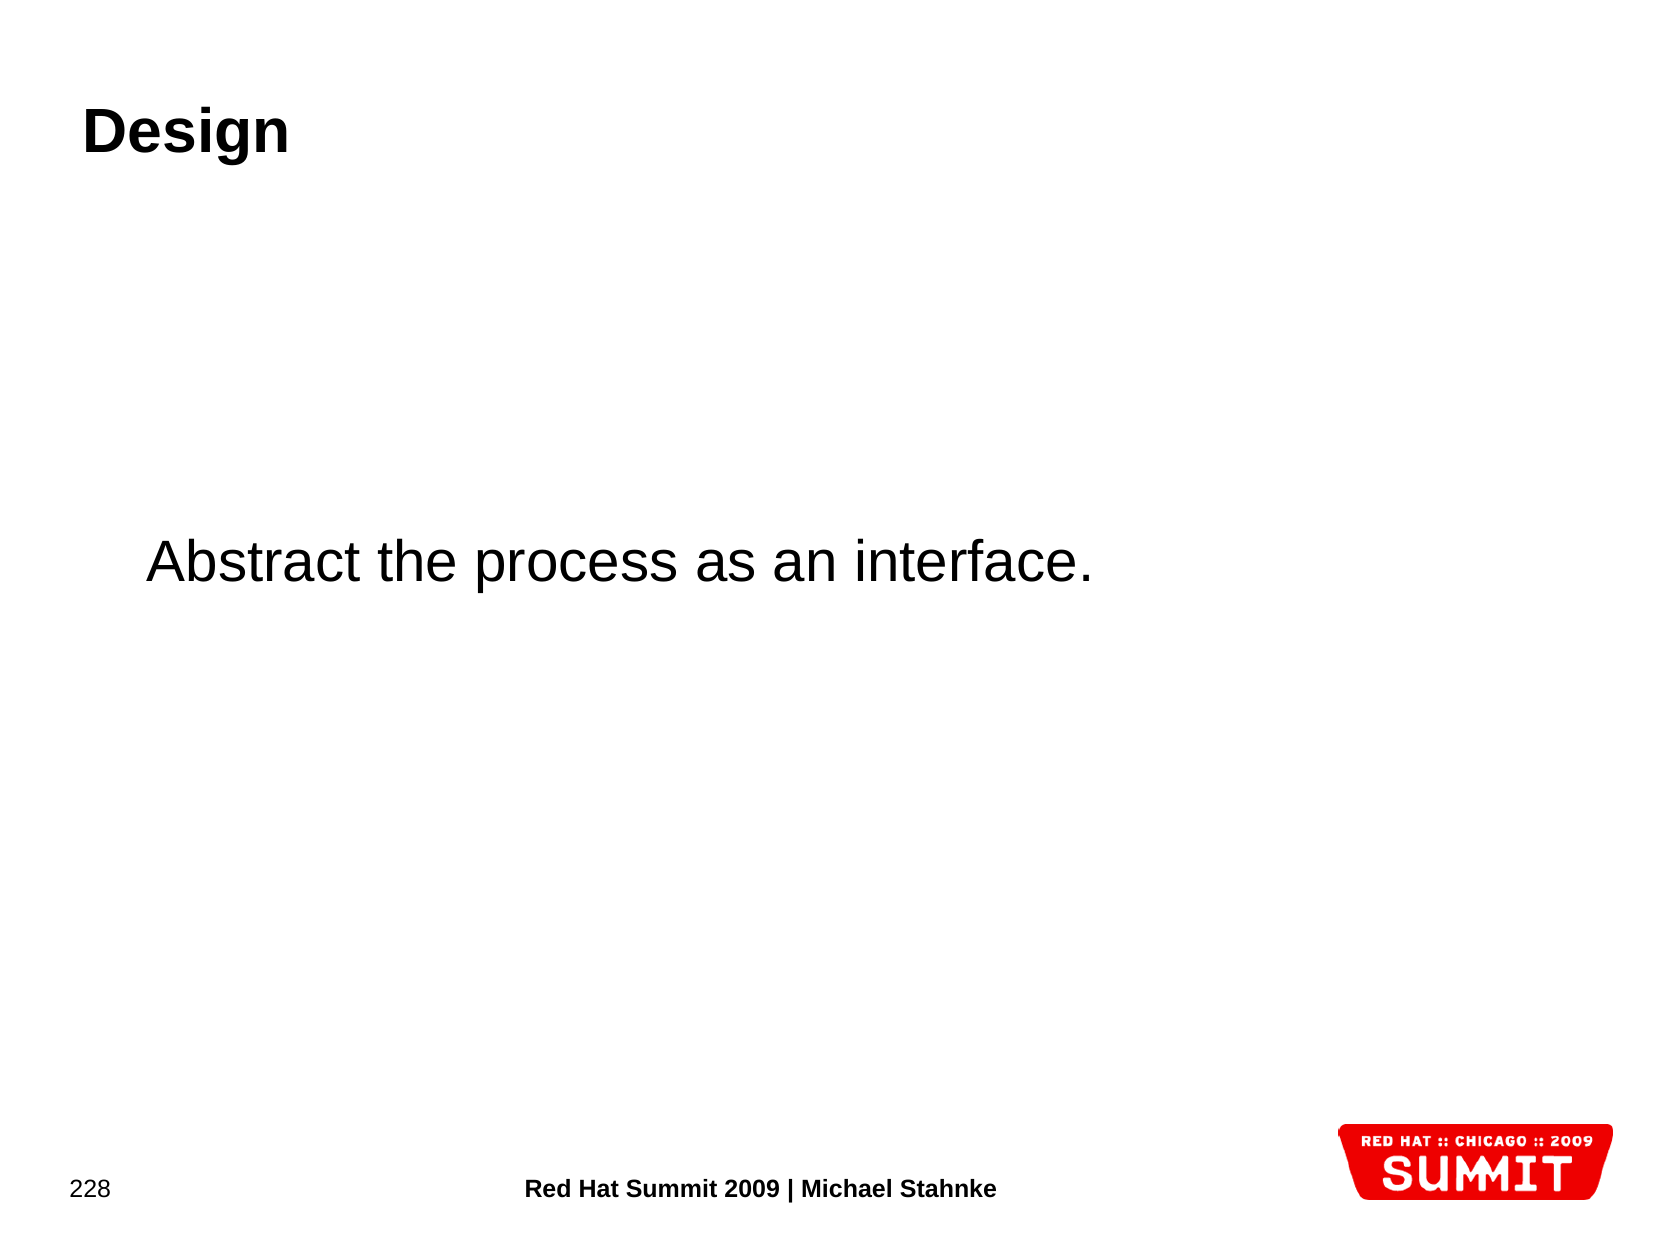

# Design
Abstract the process as an interface.